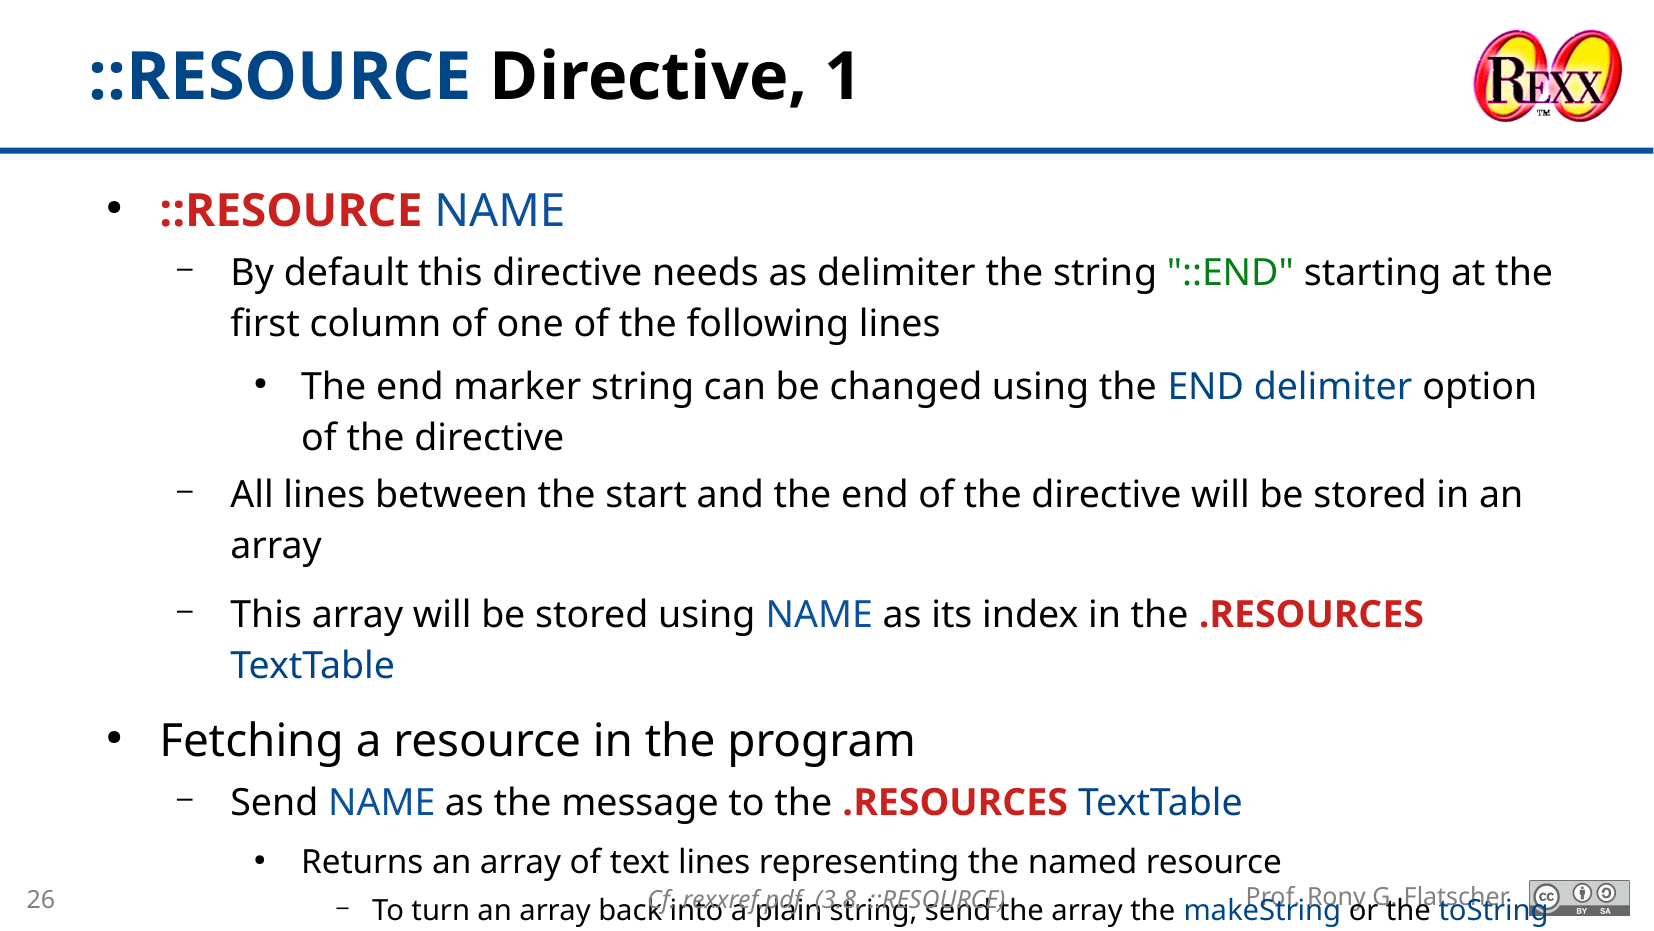

# ::RESOURCE Directive, 1
::RESOURCE NAME
By default this directive needs as delimiter the string "::END" starting at the first column of one of the following lines
The end marker string can be changed using the END delimiter option of the directive
All lines between the start and the end of the directive will be stored in an array
This array will be stored using NAME as its index in the .RESOURCES TextTable
Fetching a resource in the program
Send NAME as the message to the .RESOURCES TextTable
Returns an array of text lines representing the named resource
To turn an array back into a plain string, send the array the makeString or the toString message
The SAY keyword statement will automatically request the string representation
Cf. rexxref.pdf (3.8. ::RESOURCE)